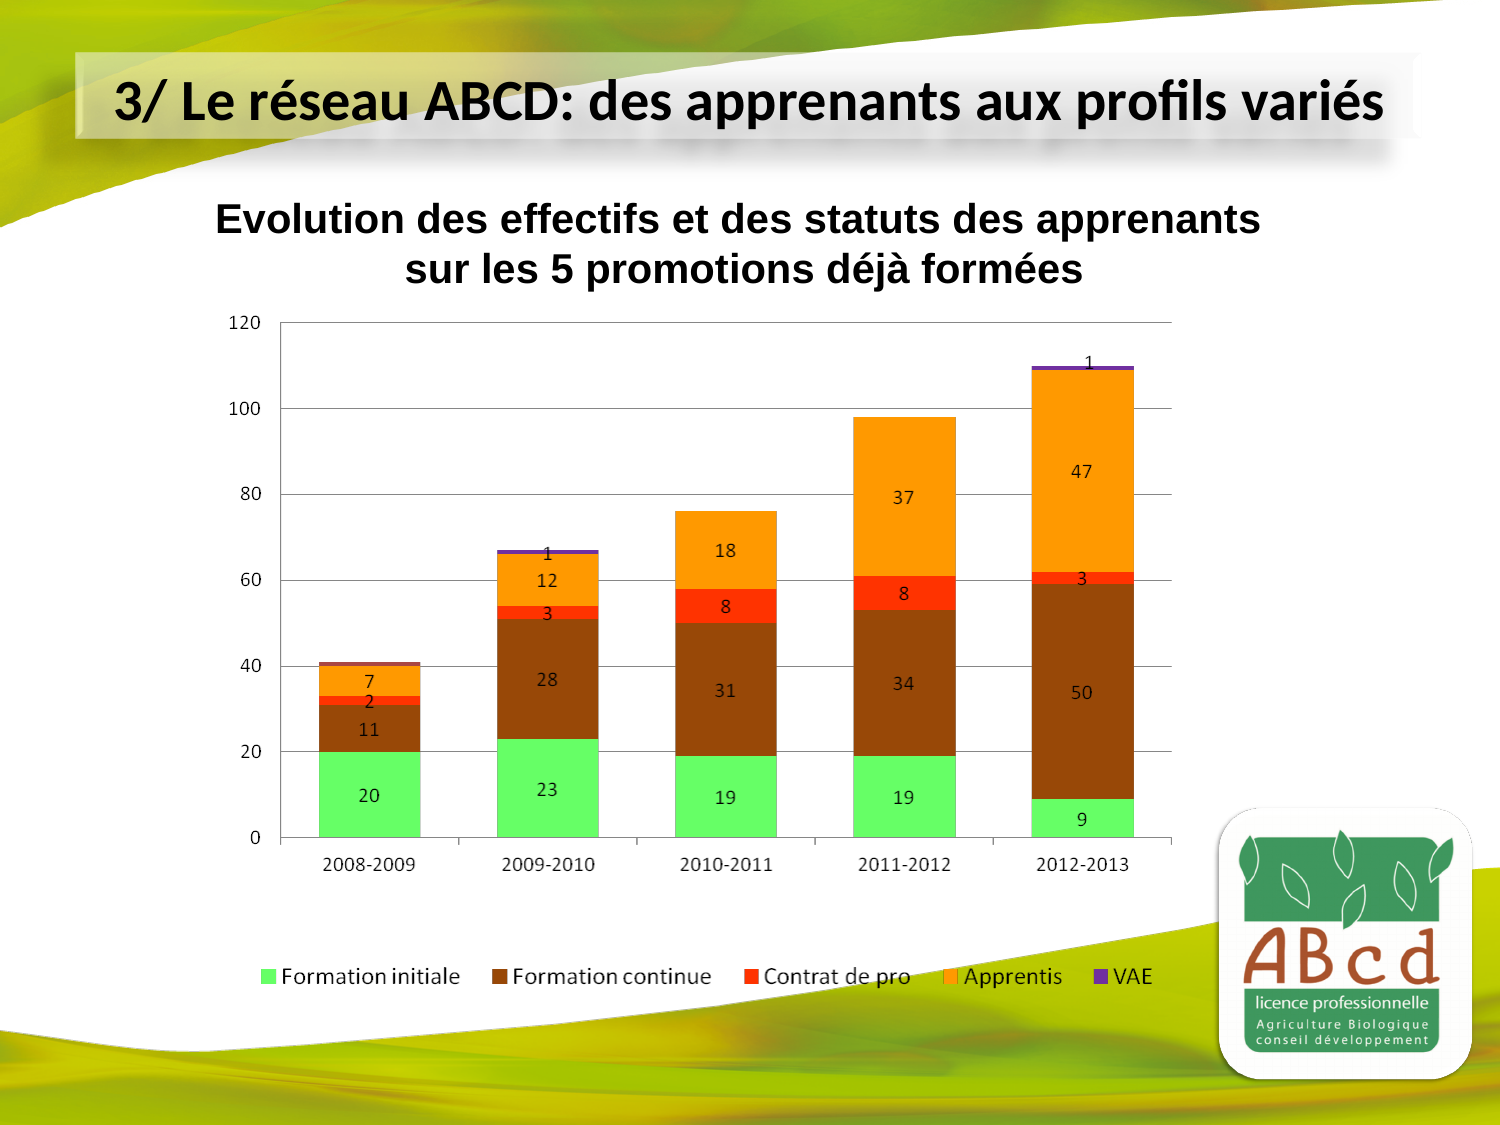

3/ Le réseau ABCD: des apprenants aux profils variés
Evolution des effectifs et des statuts des apprenants
sur les 5 promotions déjà formées